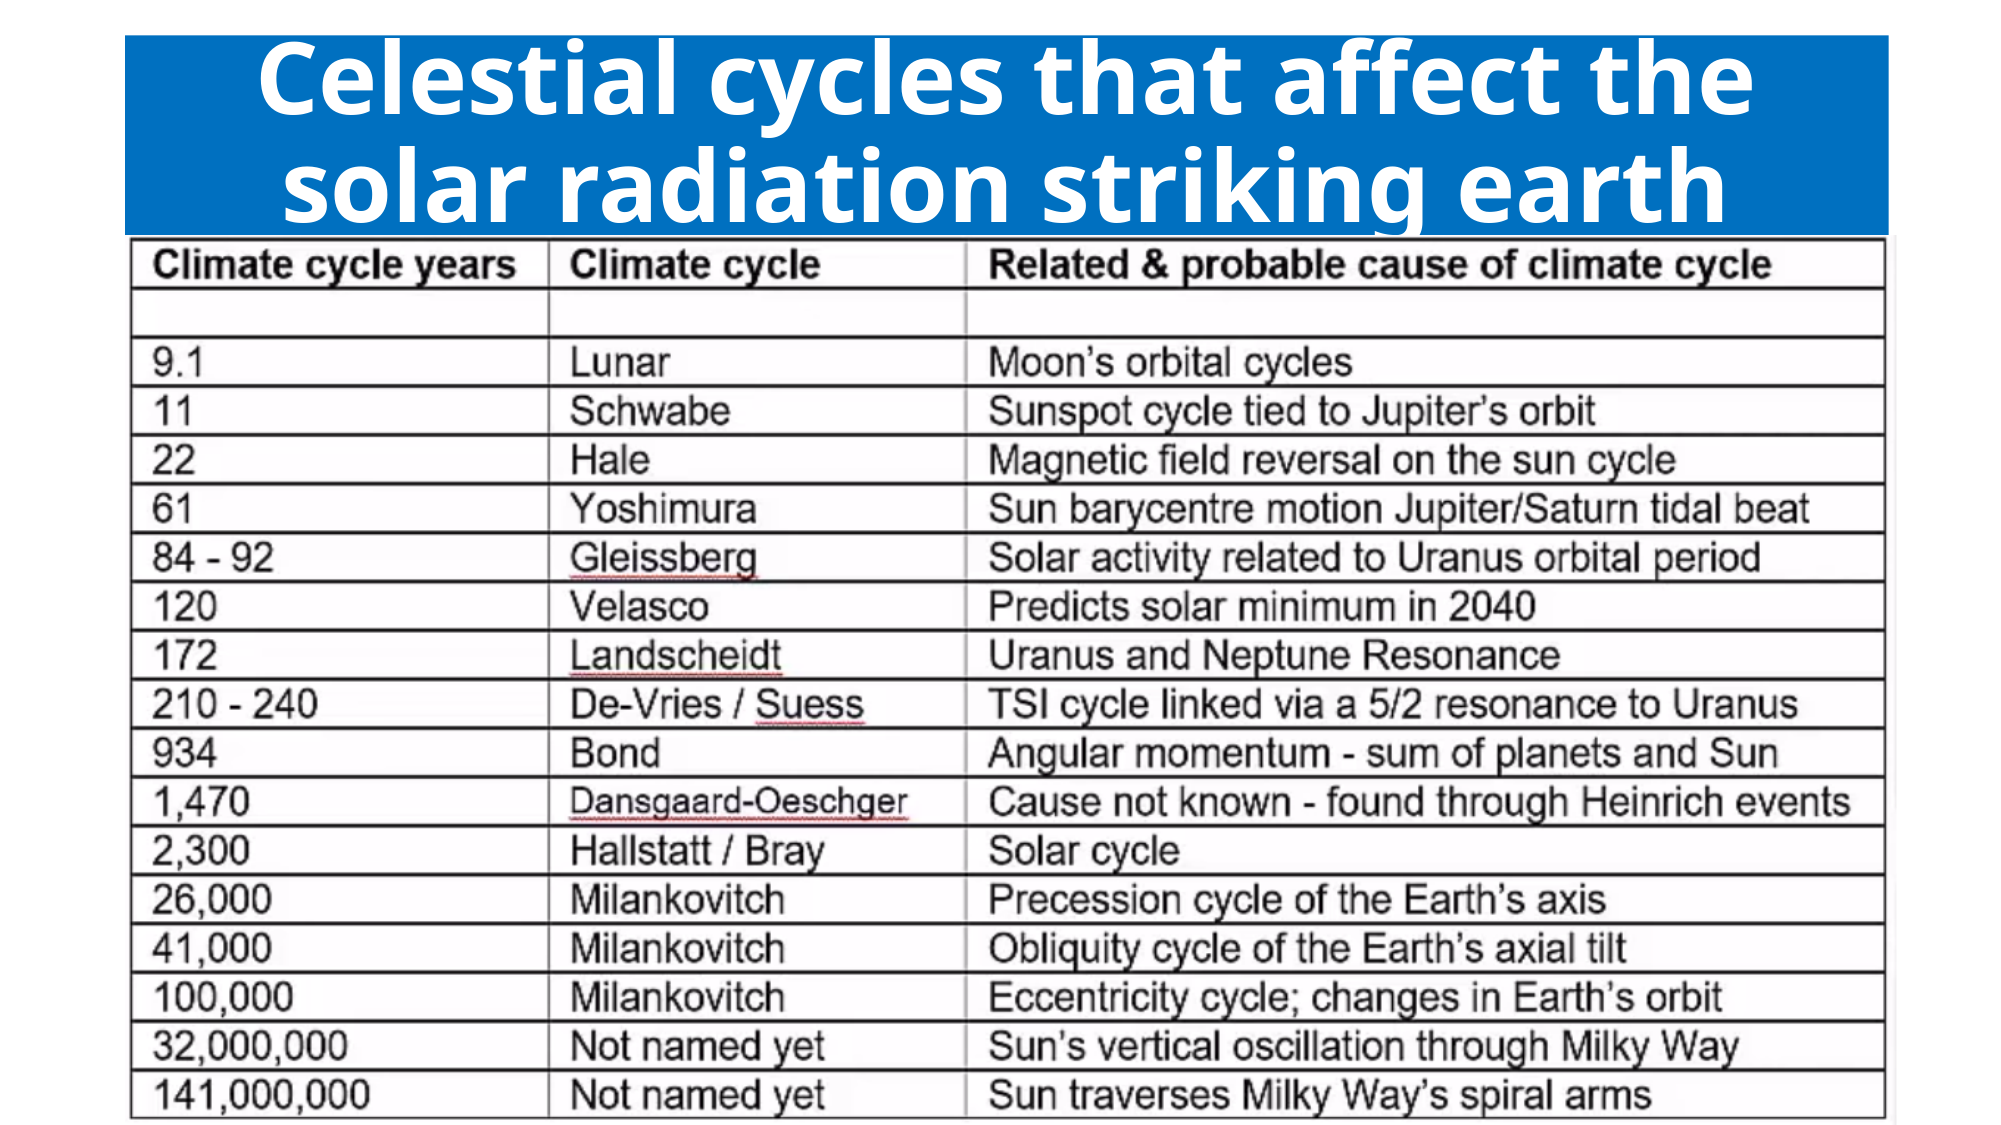

Celestial cycles that affect the solar radiation striking earth